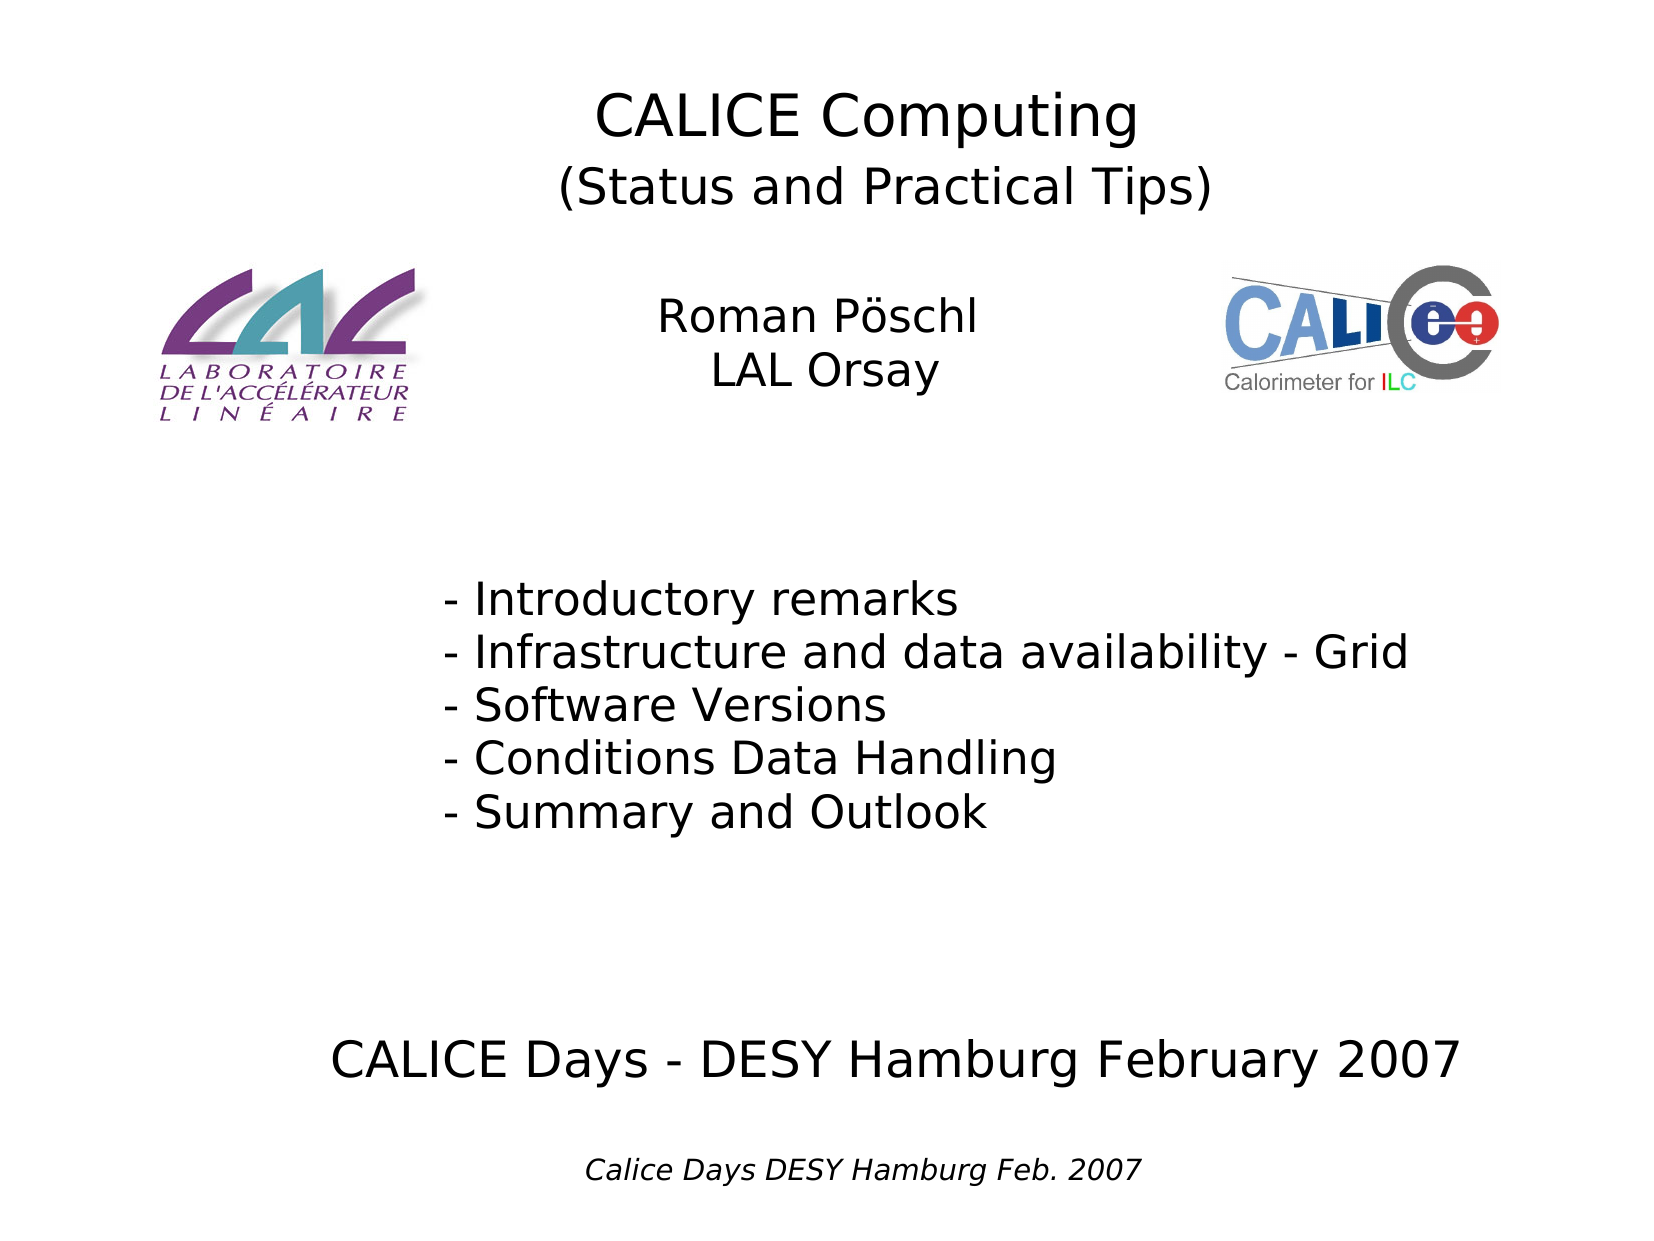

CALICE Computing
 (Status and Practical Tips)
 Roman Pöschl
 LAL Orsay
- Introductory remarks
- Infrastructure and data availability - Grid
- Software Versions
- Conditions Data Handling
- Summary and Outlook
CALICE Days - DESY Hamburg February 2007